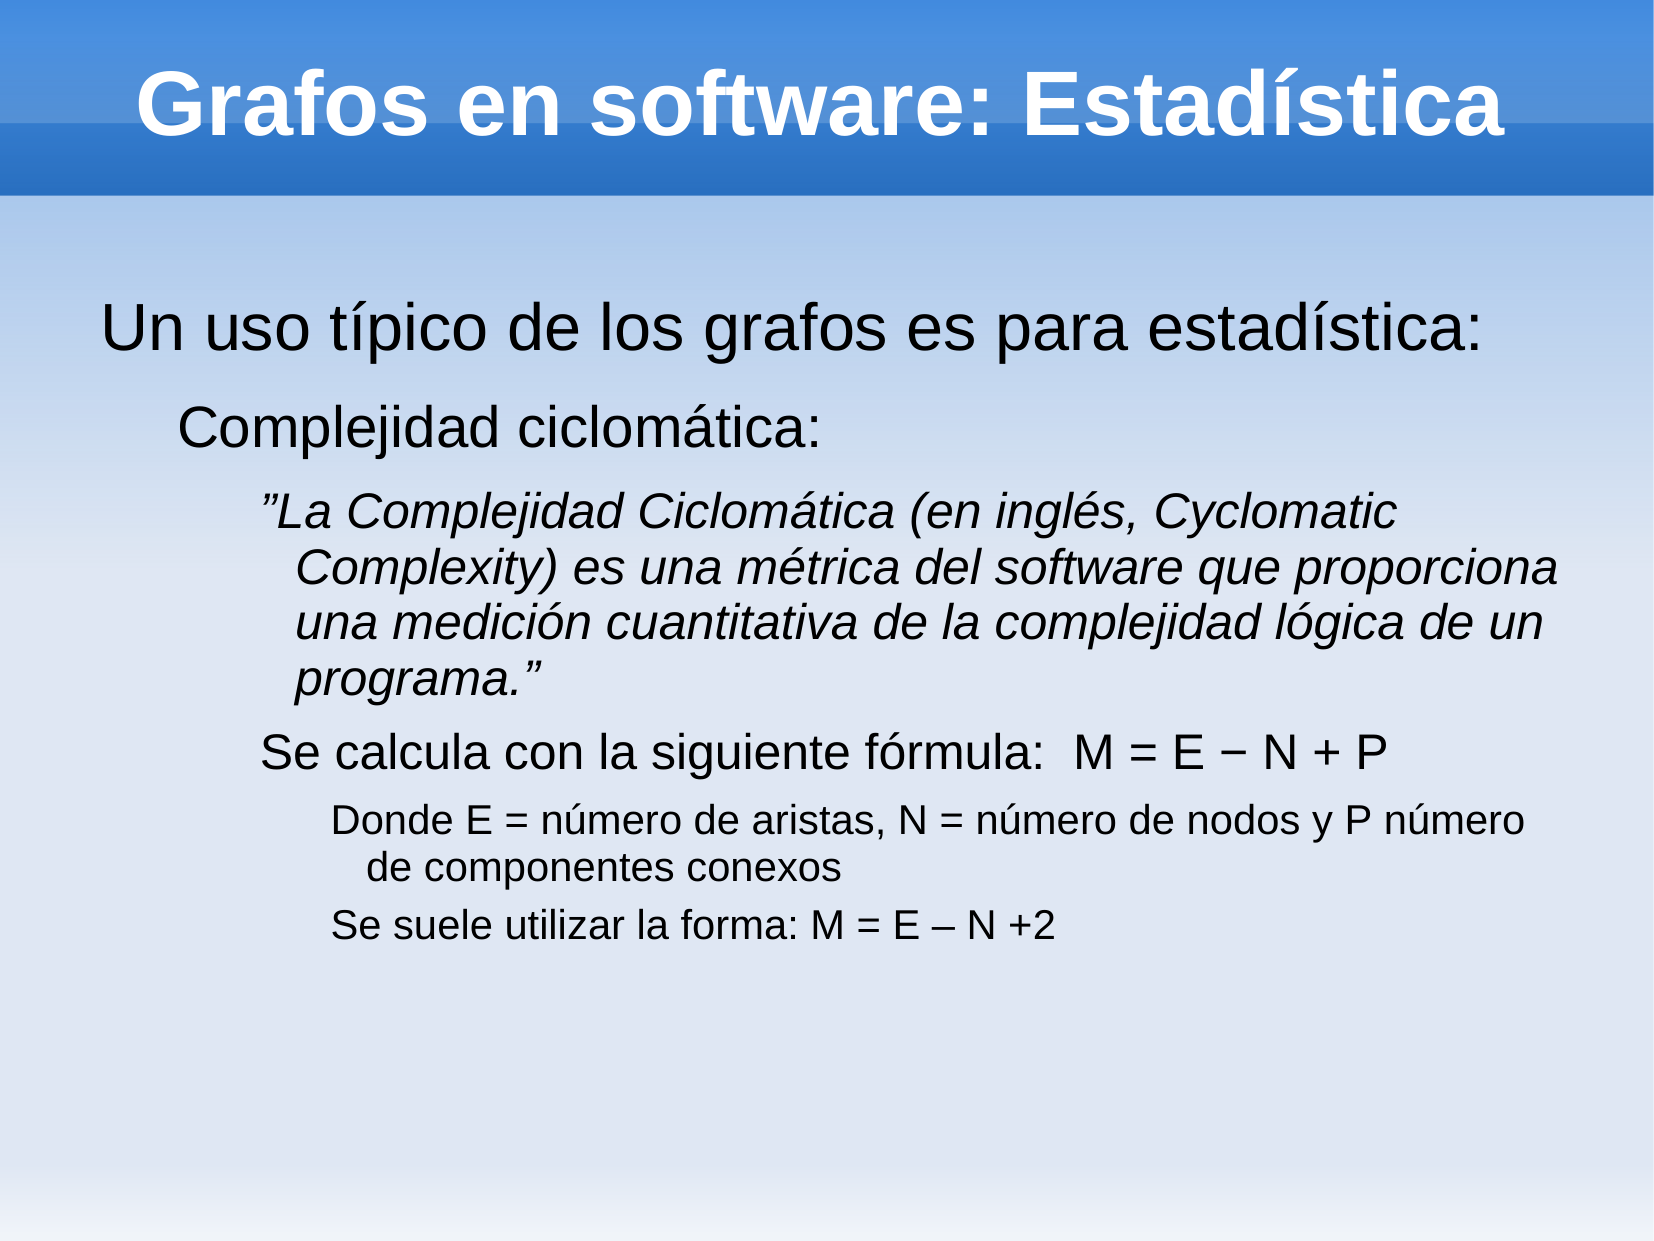

# Grafos en software: Estadística
Un uso típico de los grafos es para estadística:
Complejidad ciclomática:
”La Complejidad Ciclomática (en inglés, Cyclomatic Complexity) es una métrica del software que proporciona una medición cuantitativa de la complejidad lógica de un programa.”
Se calcula con la siguiente fórmula: M = E − N + P
Donde E = número de aristas, N = número de nodos y P número de componentes conexos
Se suele utilizar la forma: M = E – N +2